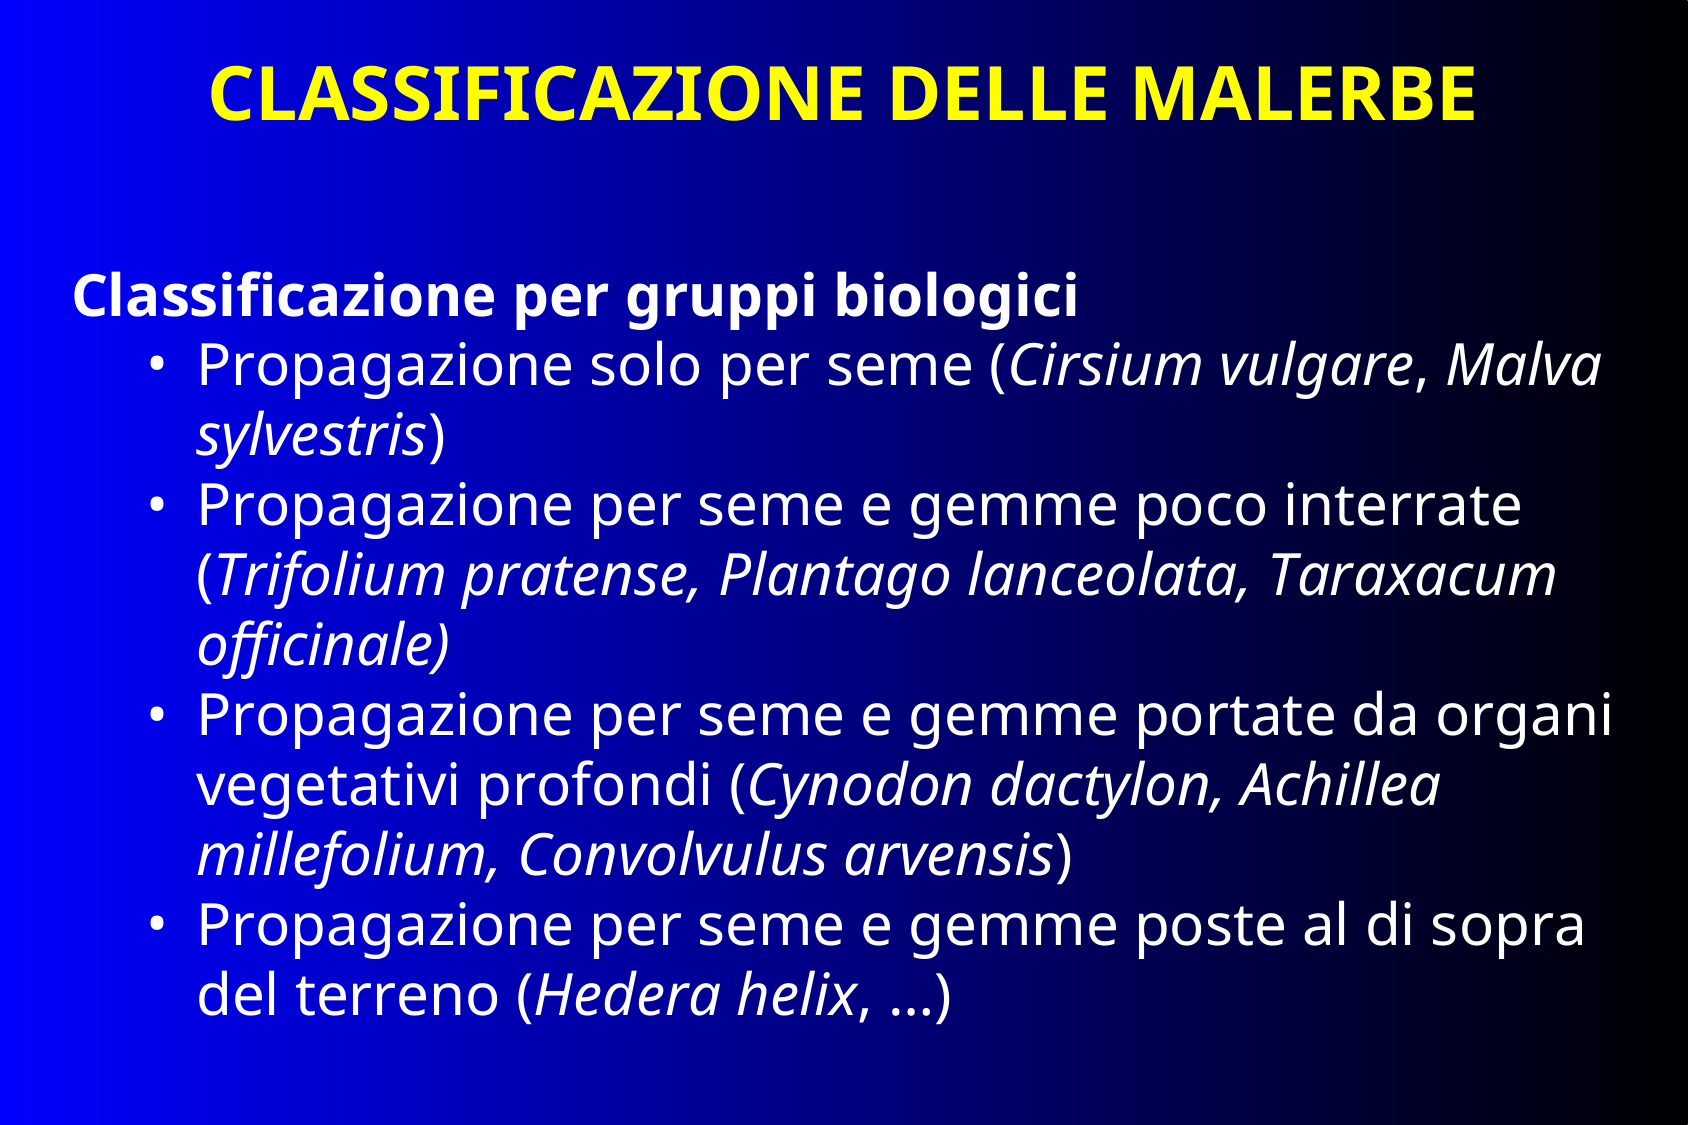

CLASSIFICAZIONE DELLE MALERBE
Classificazione per gruppi biologici
Propagazione solo per seme (Cirsium vulgare, Malva sylvestris)
Propagazione per seme e gemme poco interrate (Trifolium pratense, Plantago lanceolata, Taraxacum officinale)
Propagazione per seme e gemme portate da organi vegetativi profondi (Cynodon dactylon, Achillea millefolium, Convolvulus arvensis)
Propagazione per seme e gemme poste al di sopra del terreno (Hedera helix, …)